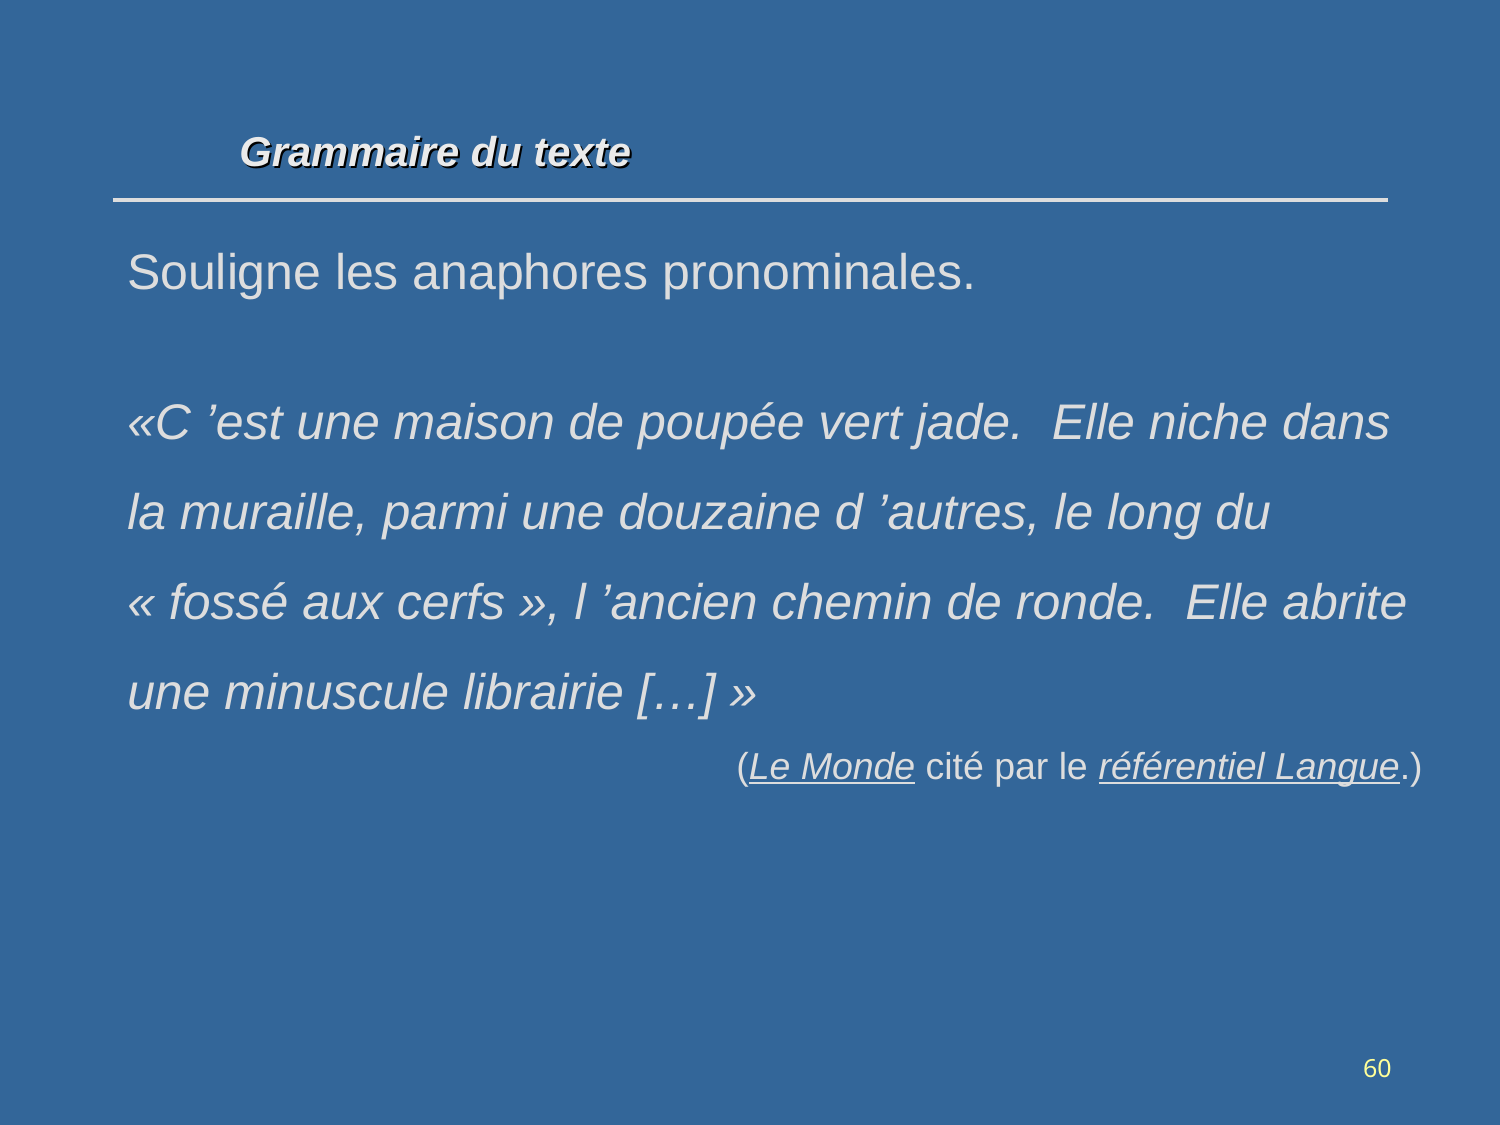

Grammaire du texte
Souligne les anaphores pronominales.
«C ’est une maison de poupée vert jade. Elle niche dans la muraille, parmi une douzaine d ’autres, le long du « fossé aux cerfs », l ’ancien chemin de ronde. Elle abrite une minuscule librairie […] »
(Le Monde cité par le référentiel Langue.)
60